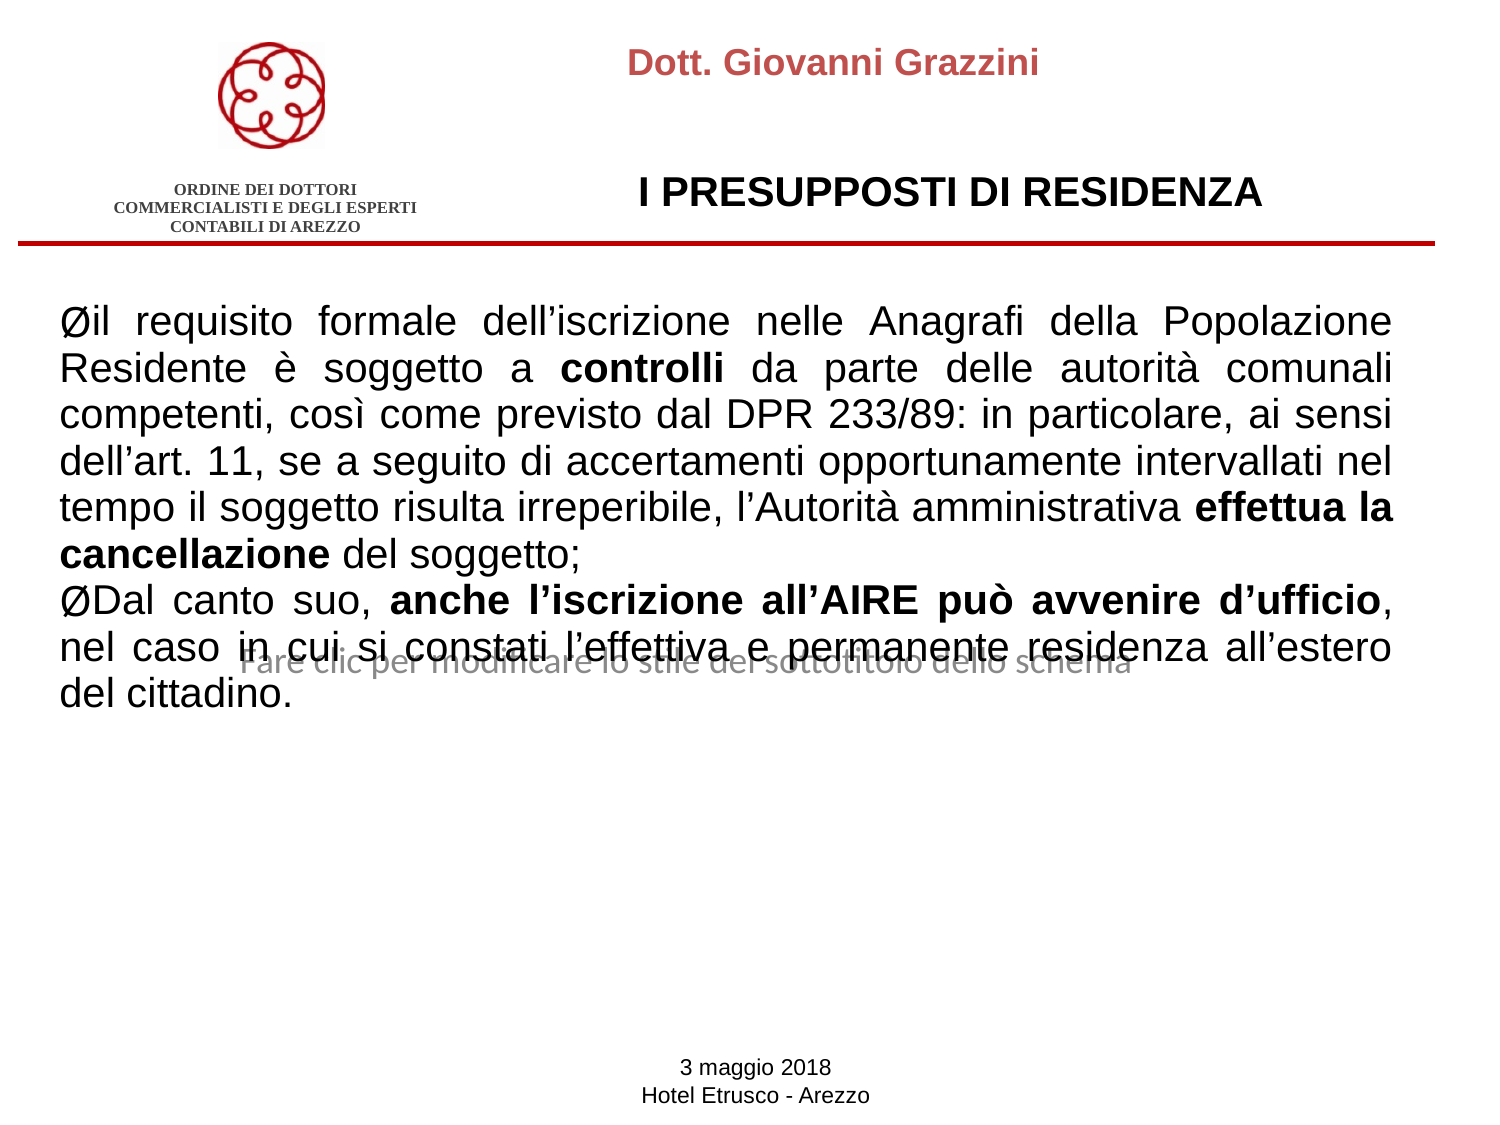

Dott. Giovanni Grazzini
I PRESUPPOSTI DI RESIDENZA
ORDINE DEI DOTTORI
COMMERCIALISTI E DEGLI ESPERTI
CONTABILI DI AREZZO
il requisito formale dell’iscrizione nelle Anagrafi della Popolazione Residente è soggetto a controlli da parte delle autorità comunali competenti, così come previsto dal DPR 233/89: in particolare, ai sensi dell’art. 11, se a seguito di accertamenti opportunamente intervallati nel tempo il soggetto risulta irreperibile, l’Autorità amministrativa effettua la cancellazione del soggetto;
Dal canto suo, anche l’iscrizione all’AIRE può avvenire d’ufficio, nel caso in cui si constati l’effettiva e permanente residenza all’estero del cittadino.
3 maggio 2018
Hotel Etrusco - Arezzo